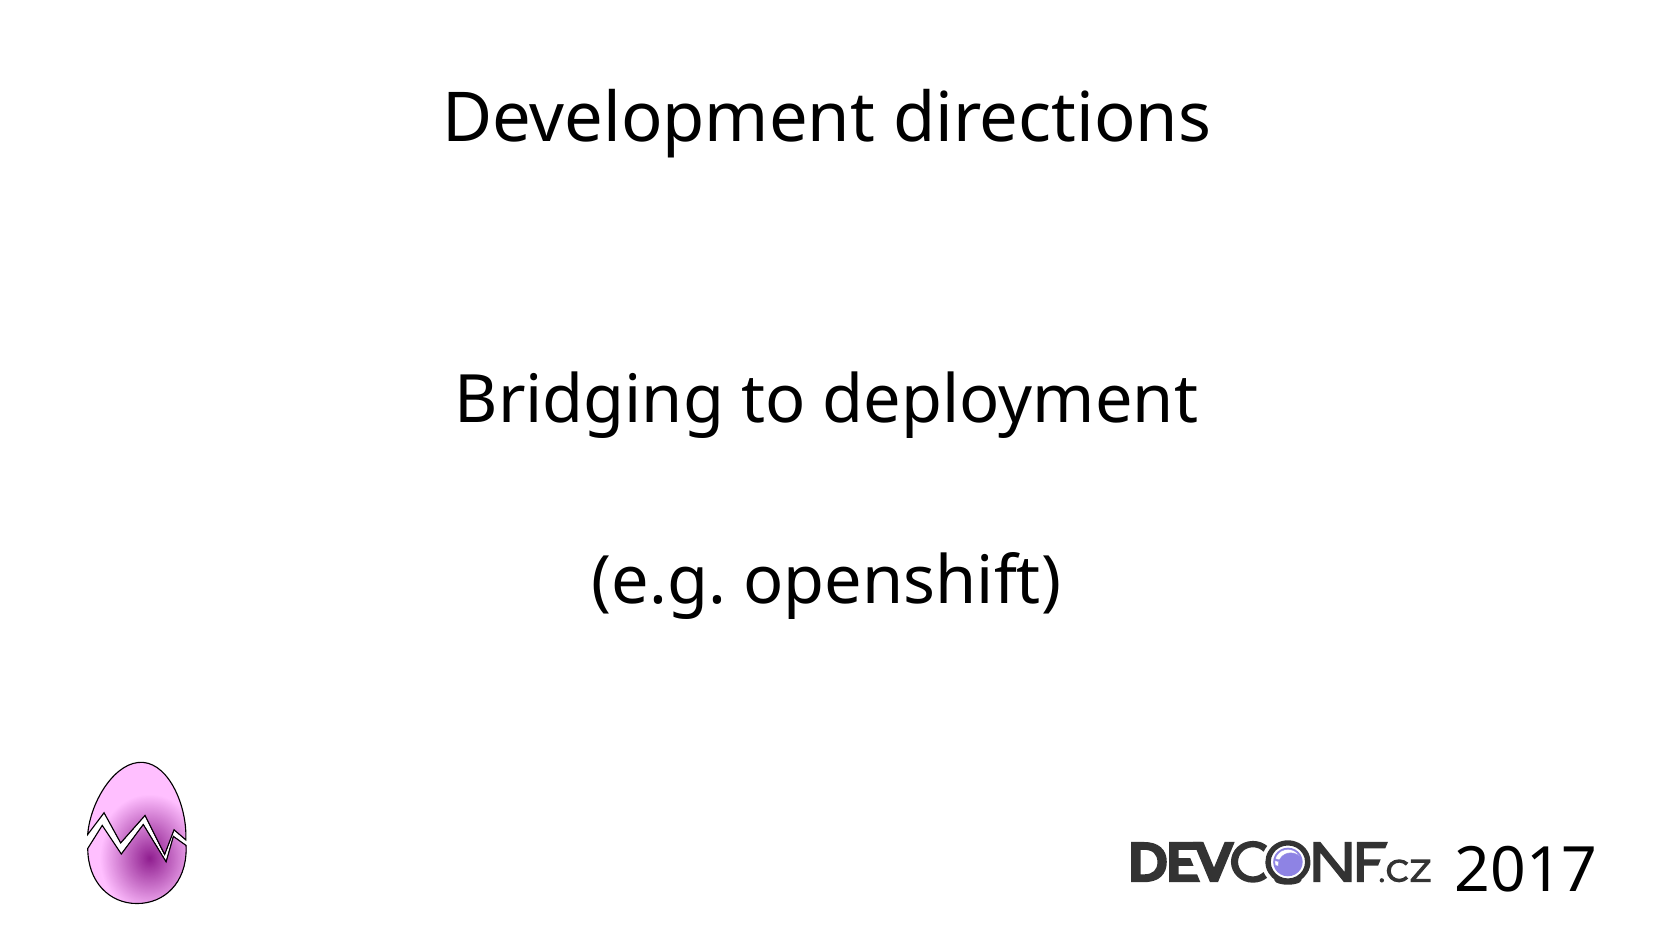

Development directions
# Bridging to deployment
(e.g. openshift)